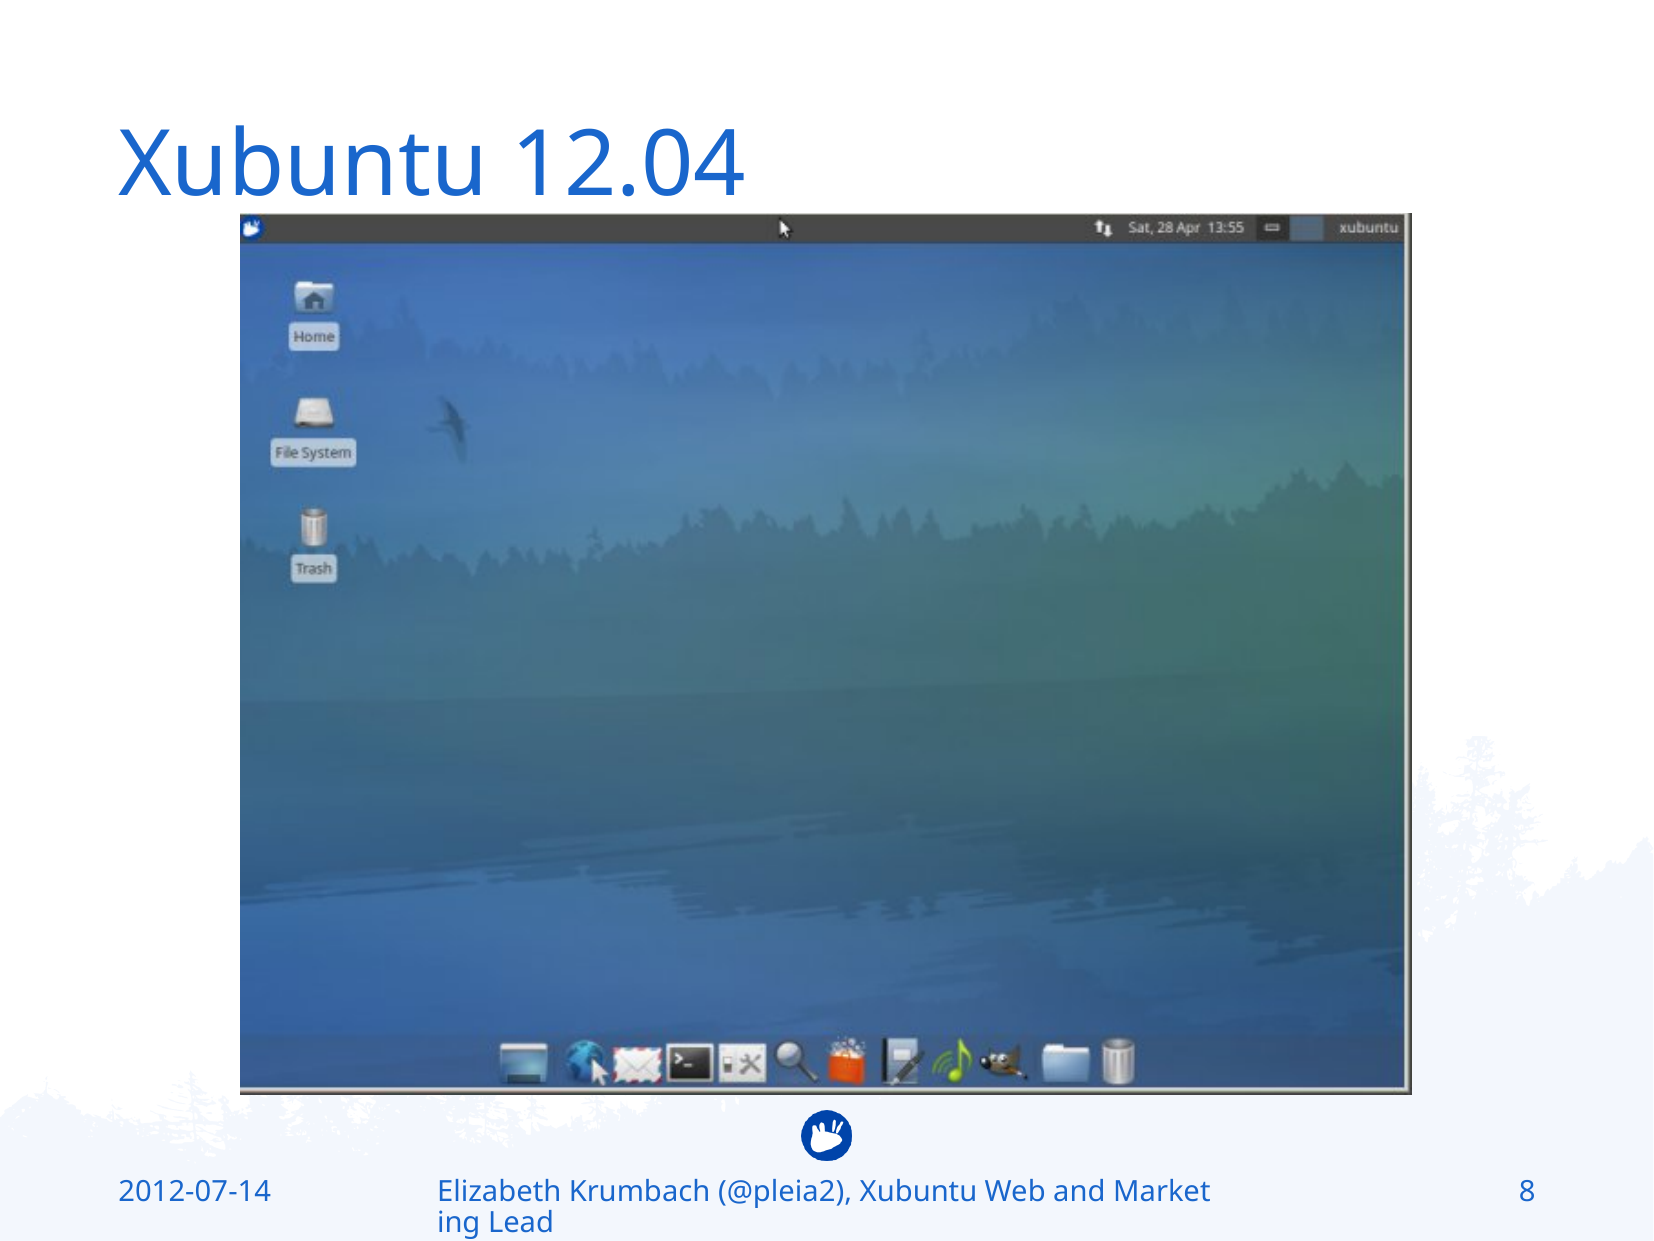

# Xubuntu 12.04
Elizabeth Krumbach (@pleia2), Xubuntu Web and Marketing Lead
2012-07-14
8